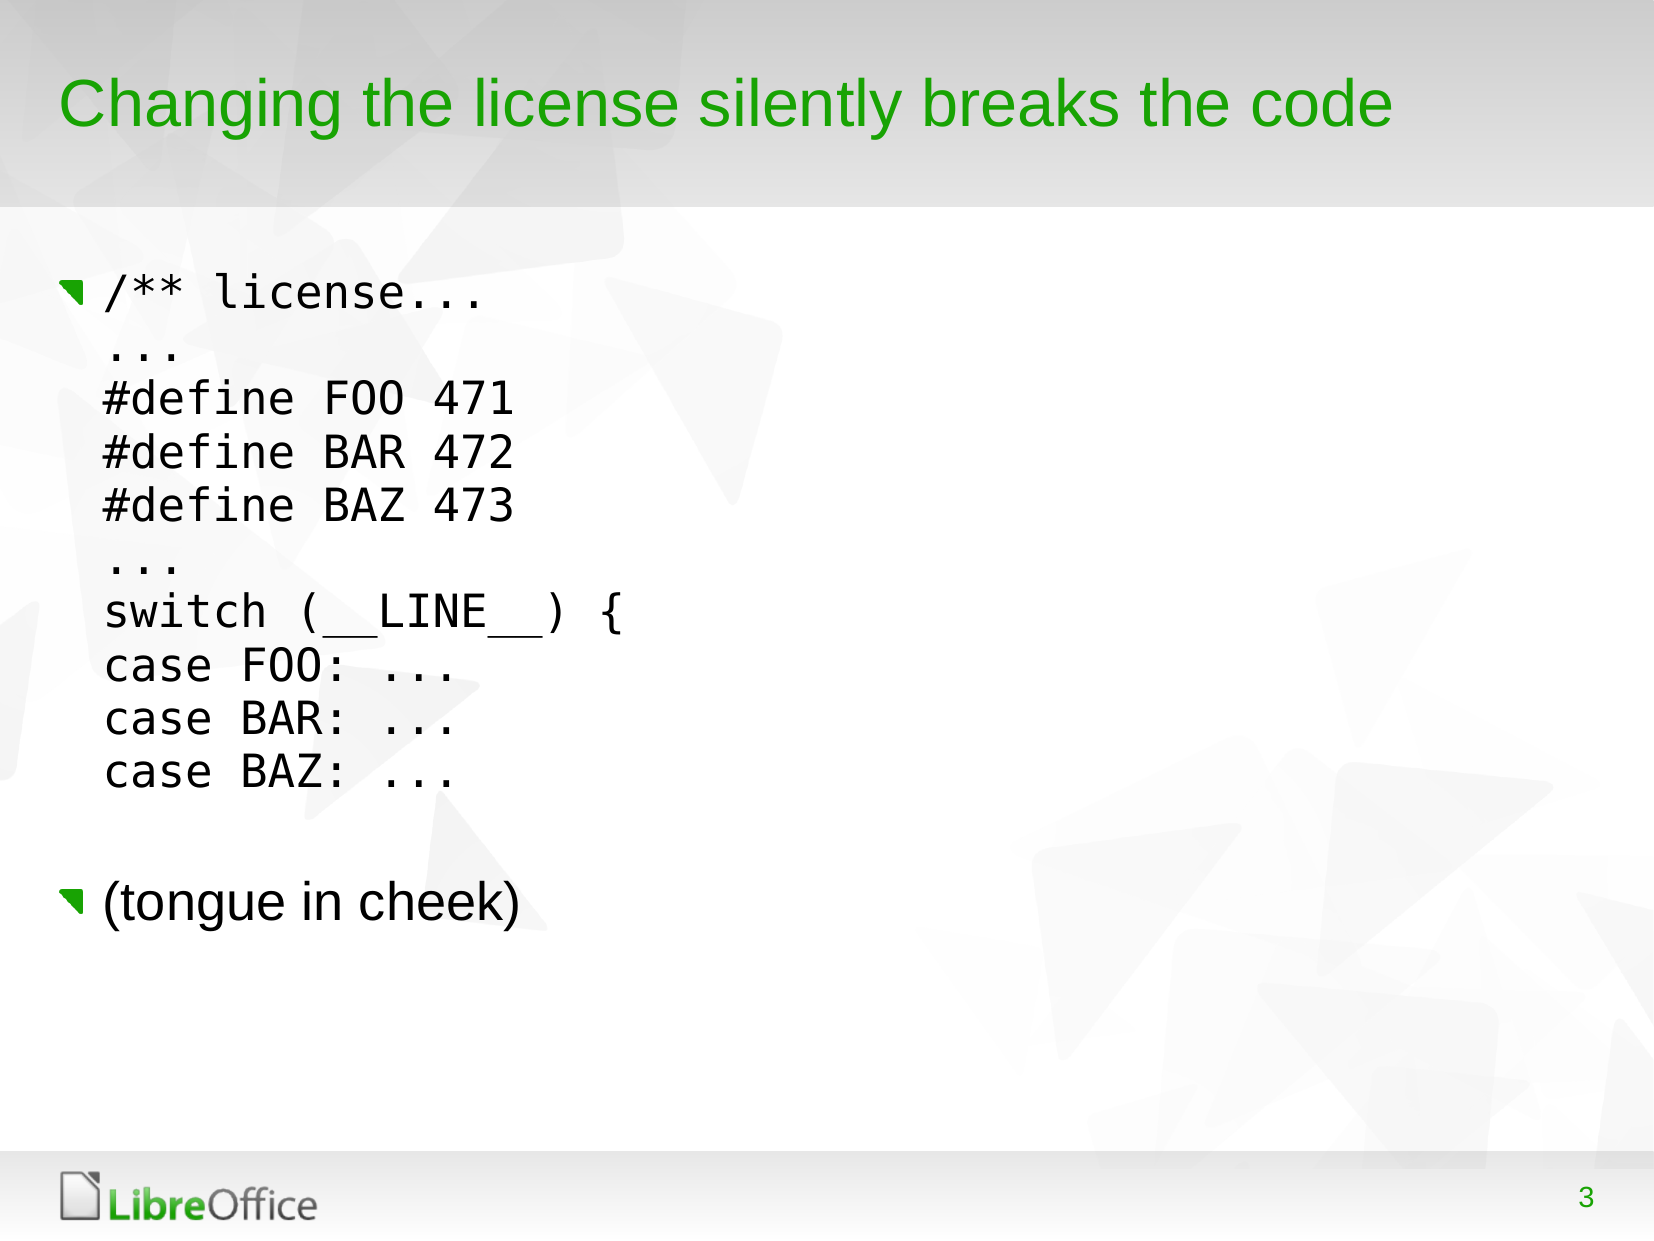

# Changing the license silently breaks the code
/** license...
...
#define FOO 471
#define BAR 472
#define BAZ 473
...
switch (__LINE__) {
case FOO: ...
case BAR: ...
case BAZ: ...
(tongue in cheek)
3